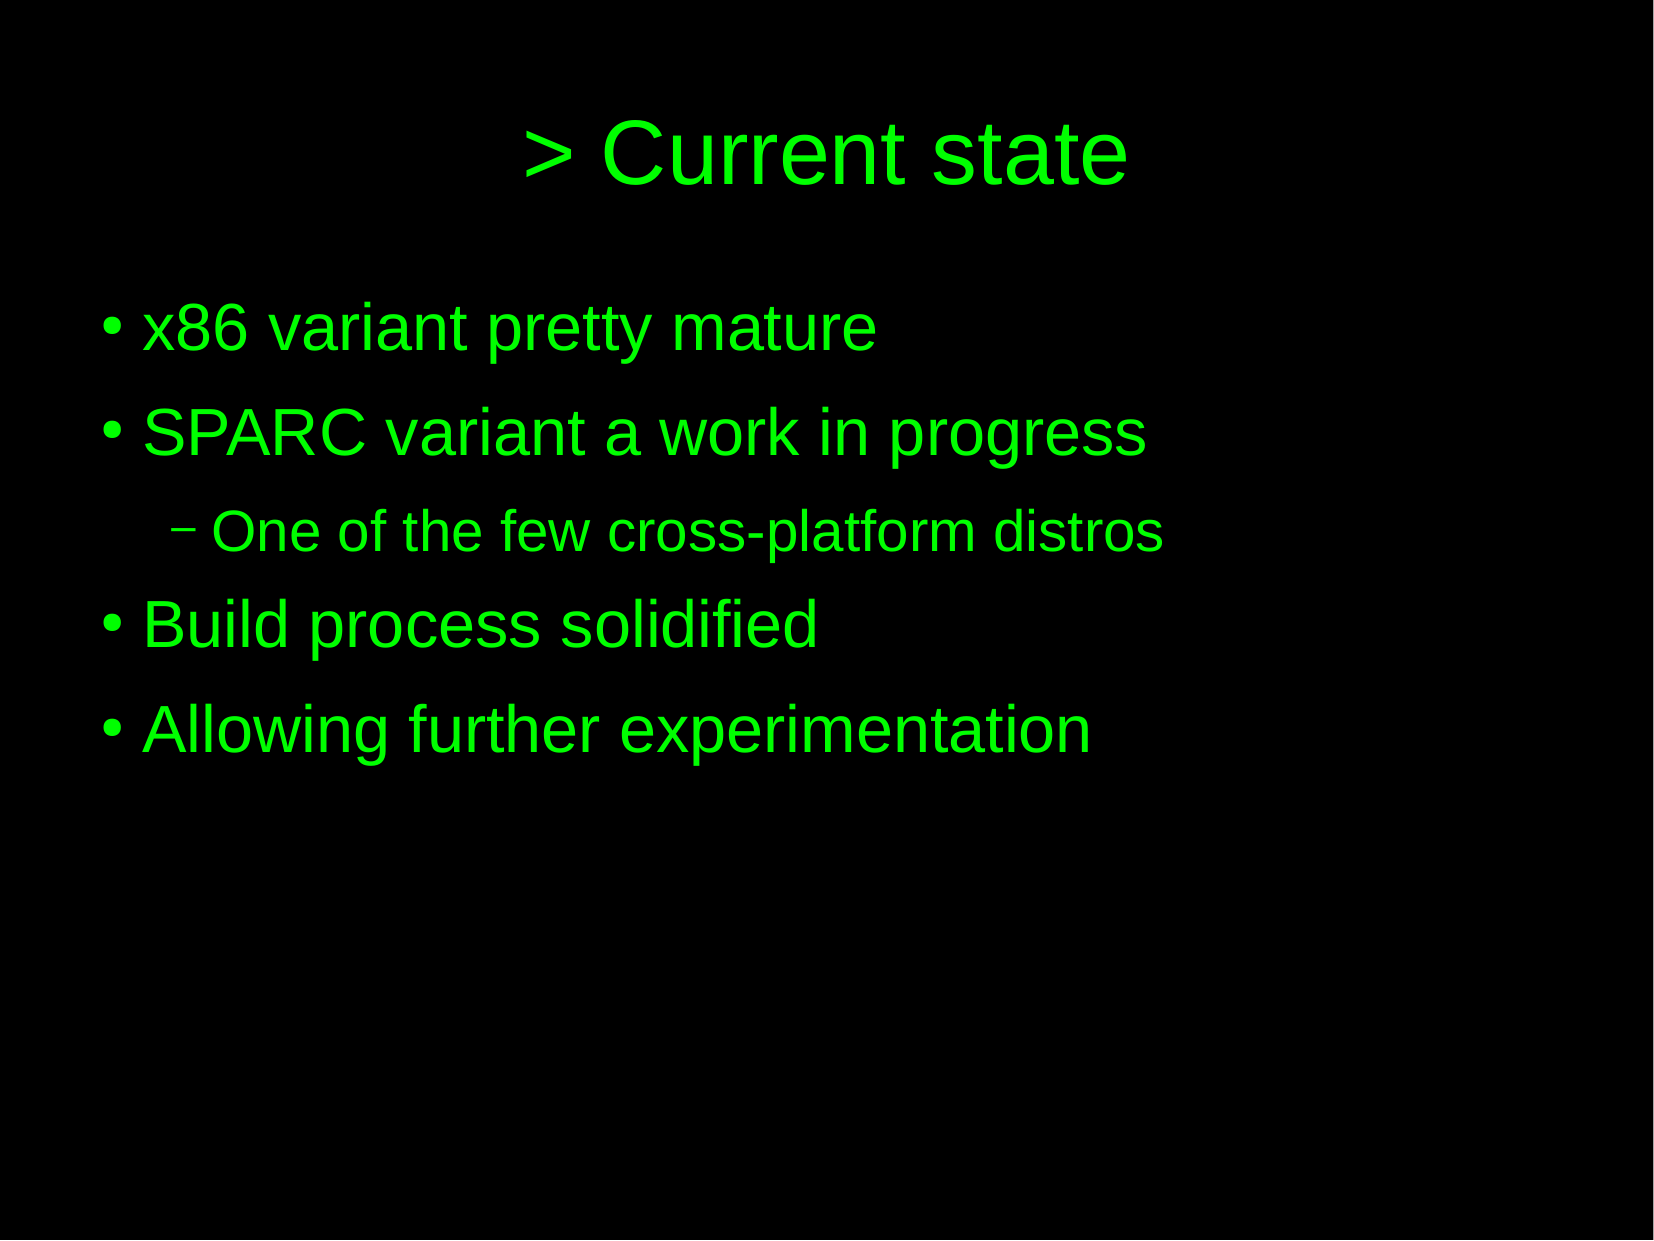

# > Current state
 x86 variant pretty mature
 SPARC variant a work in progress
 One of the few cross-platform distros
 Build process solidified
 Allowing further experimentation